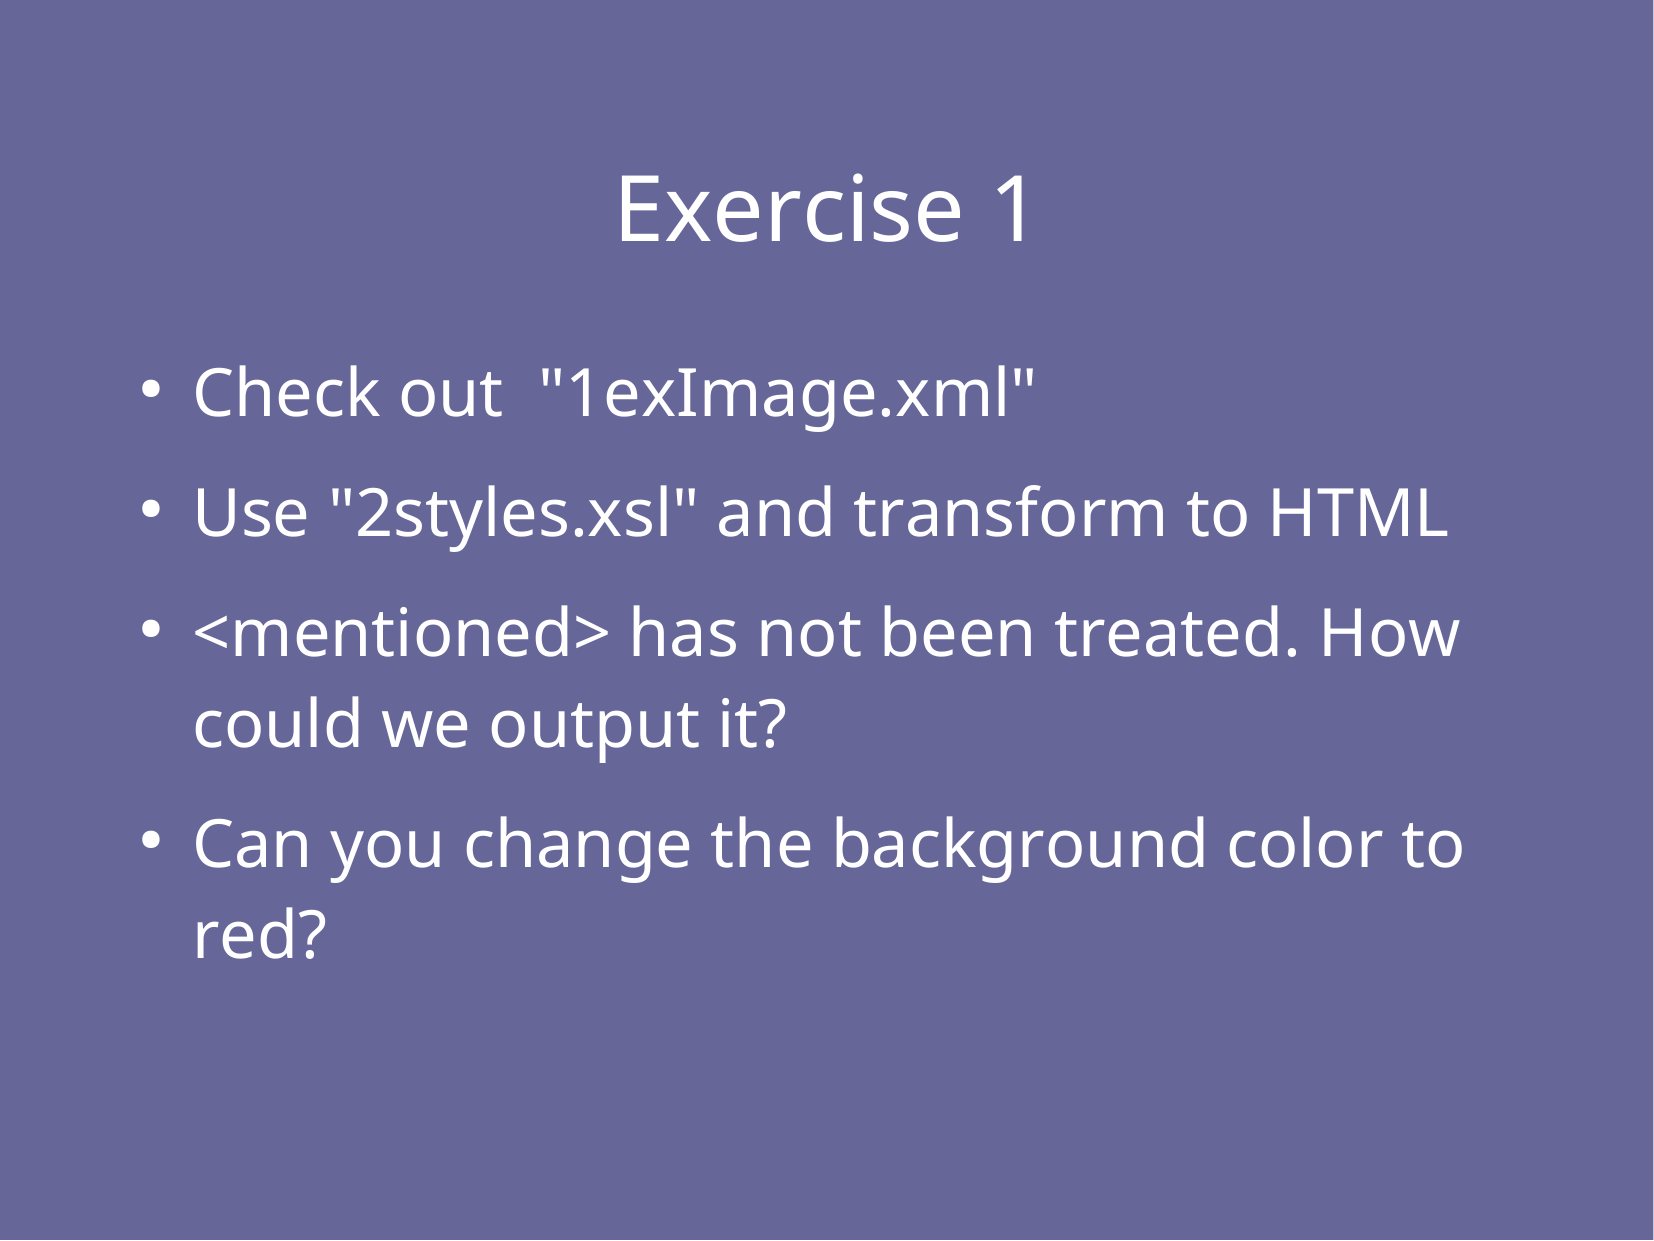

# Exercise 1
Check out "1exImage.xml"
Use "2styles.xsl" and transform to HTML
<mentioned> has not been treated. How could we output it?
Can you change the background color to red?